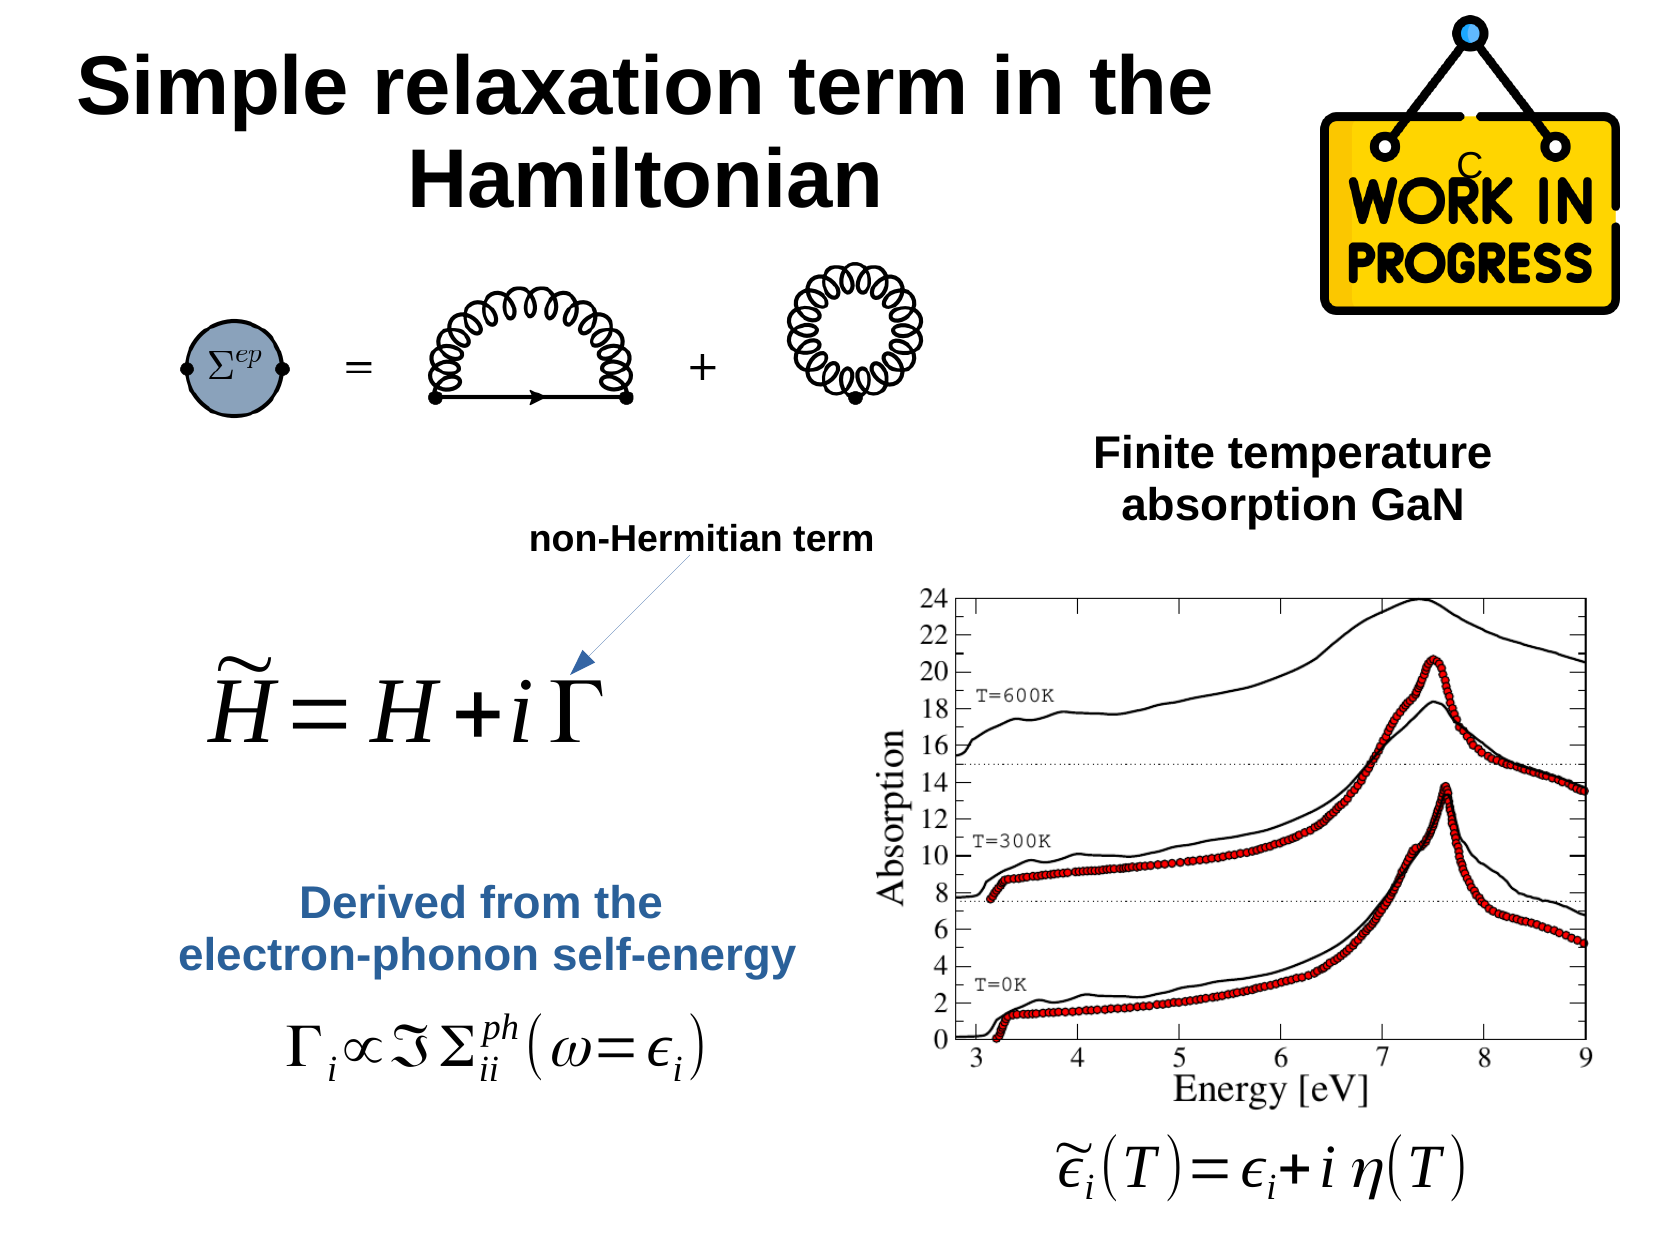

C
# Simple relaxation term in the Hamiltonian
Finite temperature absorption GaN
non-Hermitian term
Derived from the
electron-phonon self-energy